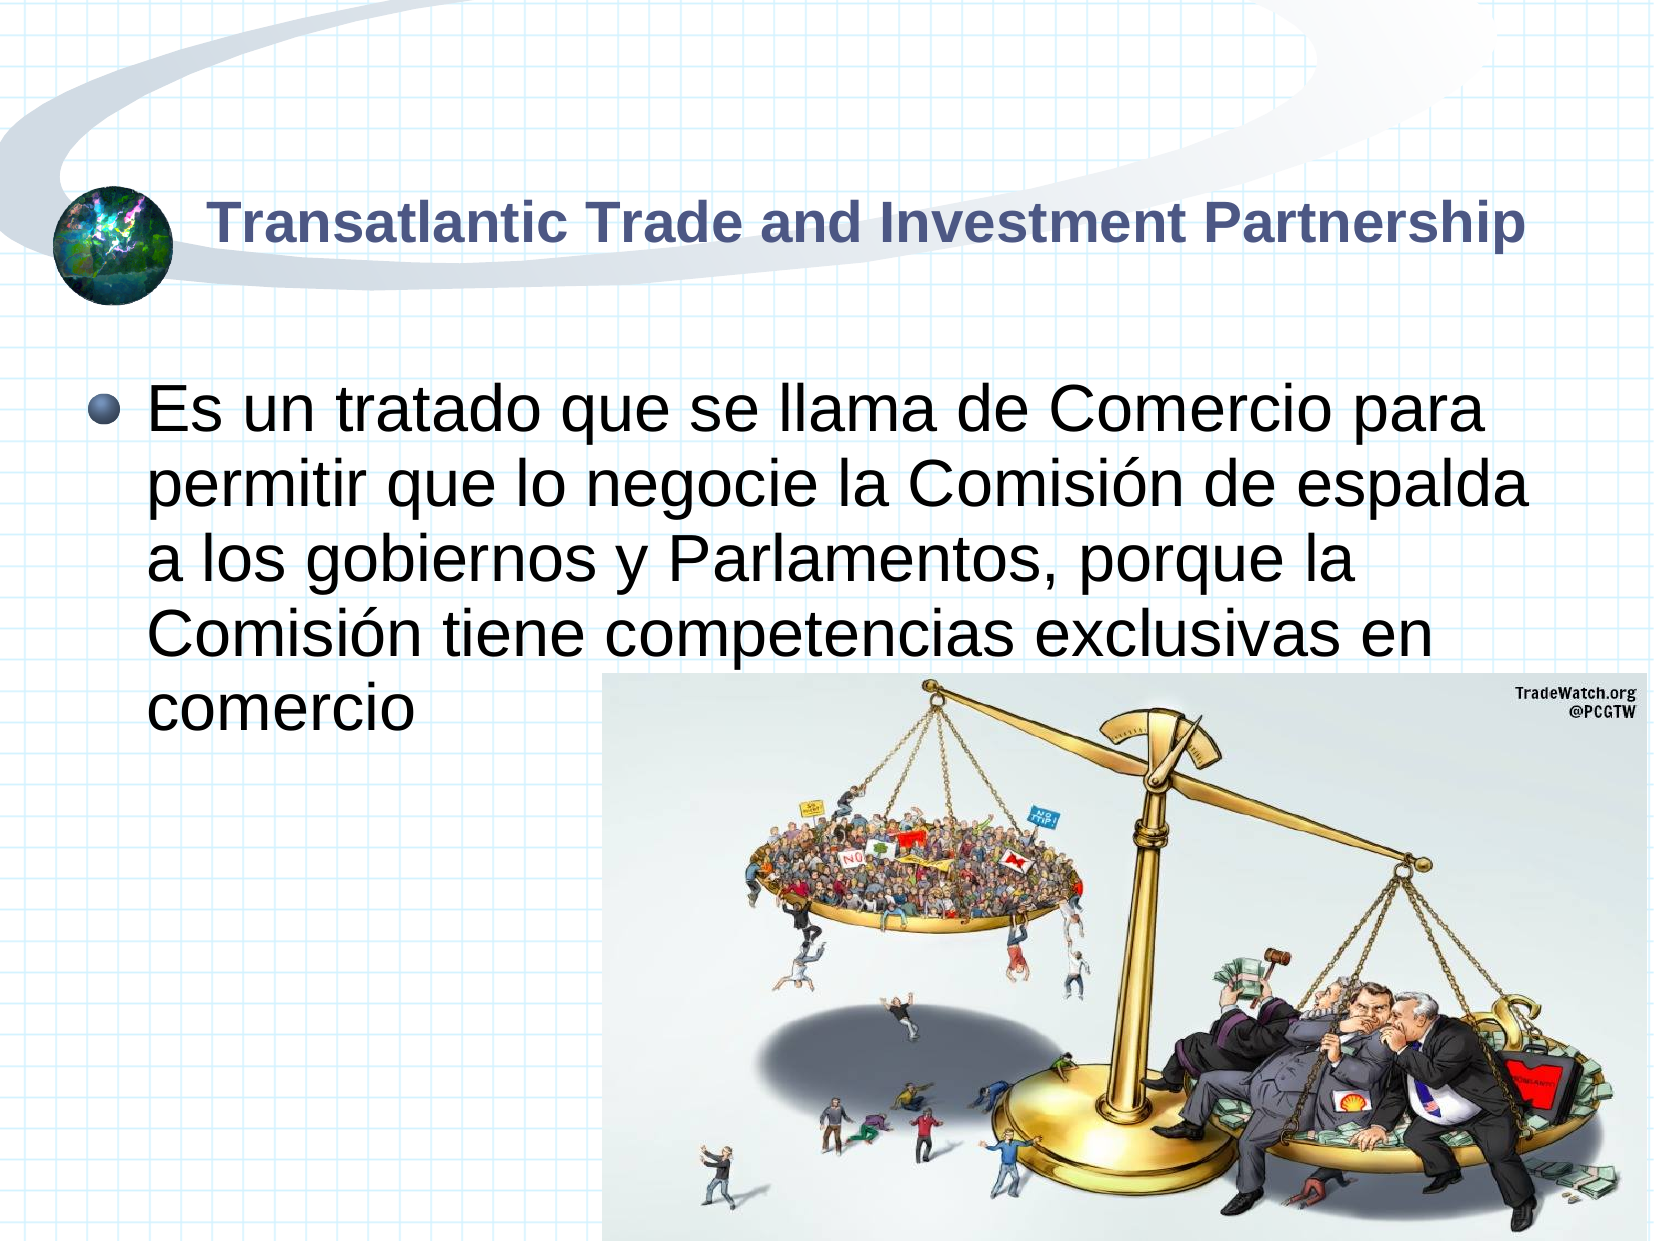

# Transatlantic Trade and Investment Partnership
Es un tratado que se llama de Comercio para permitir que lo negocie la Comisión de espalda a los gobiernos y Parlamentos, porque la Comisión tiene competencias exclusivas en comercio